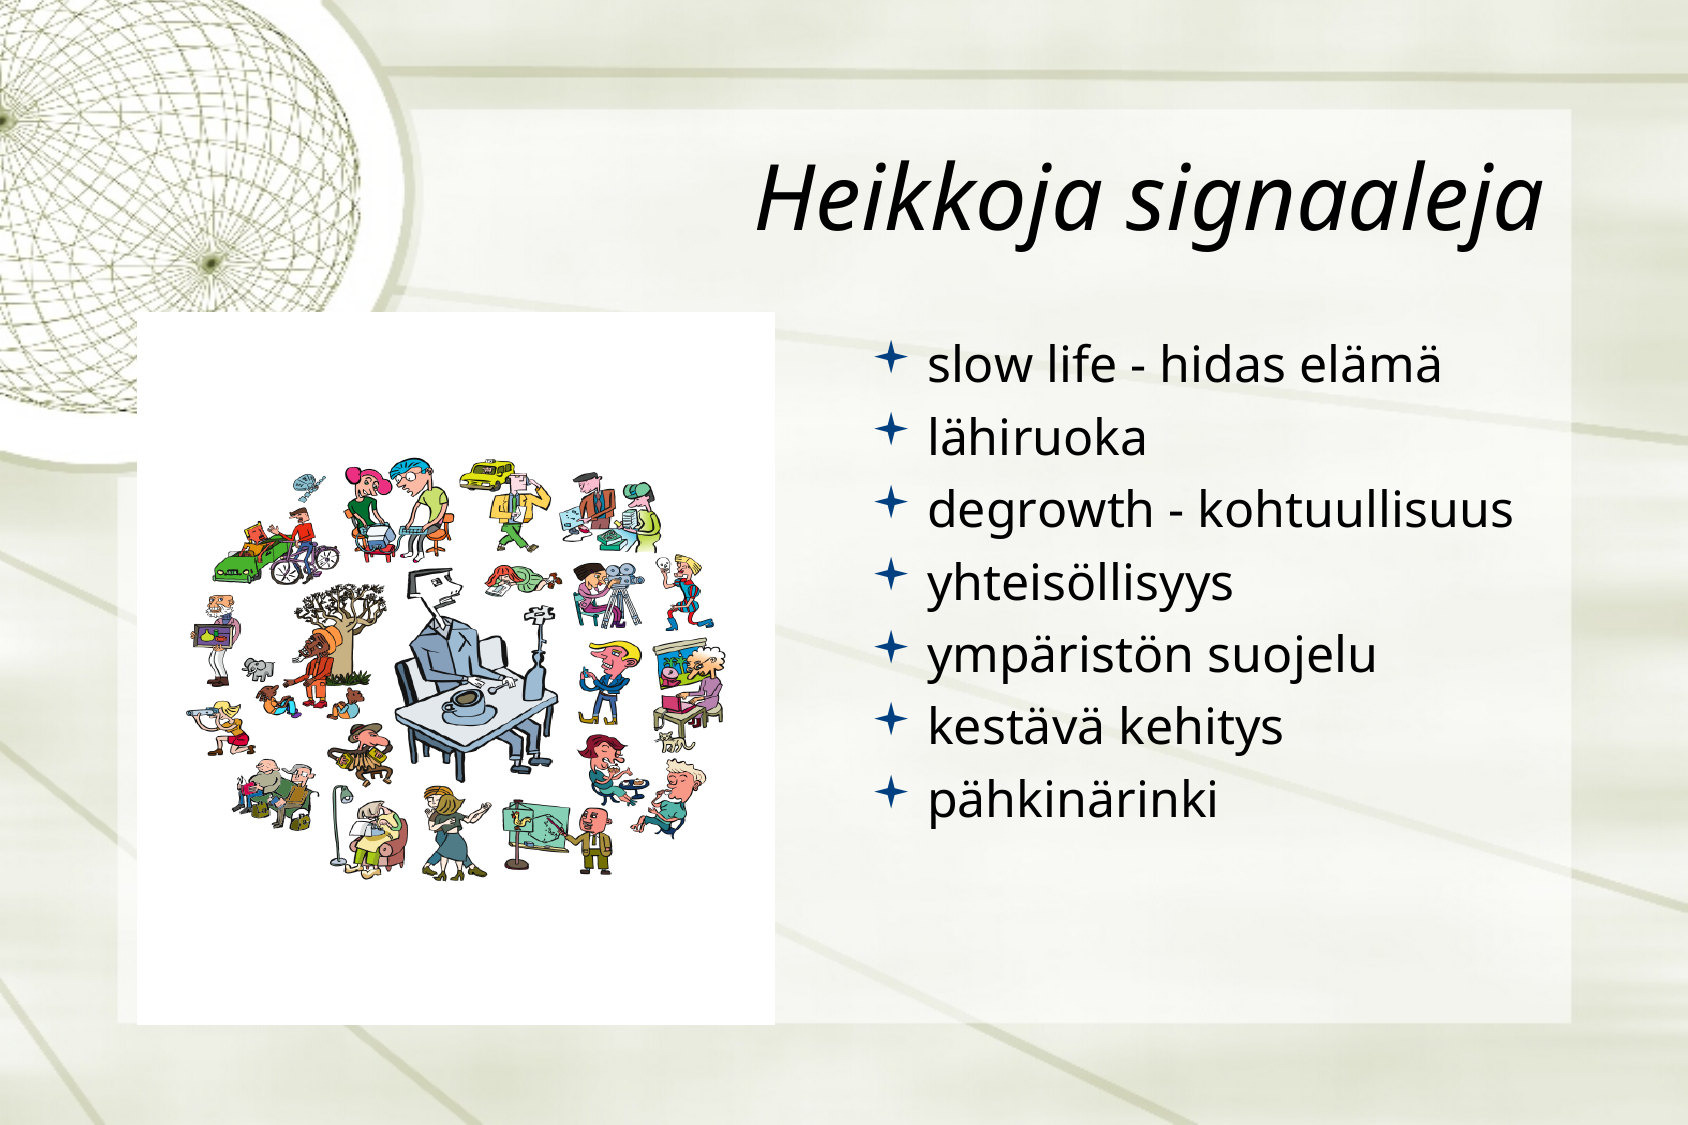

# Heikkoja signaaleja
slow life - hidas elämä
lähiruoka
degrowth - kohtuullisuus
yhteisöllisyys
ympäristön suojelu
kestävä kehitys
pähkinärinki